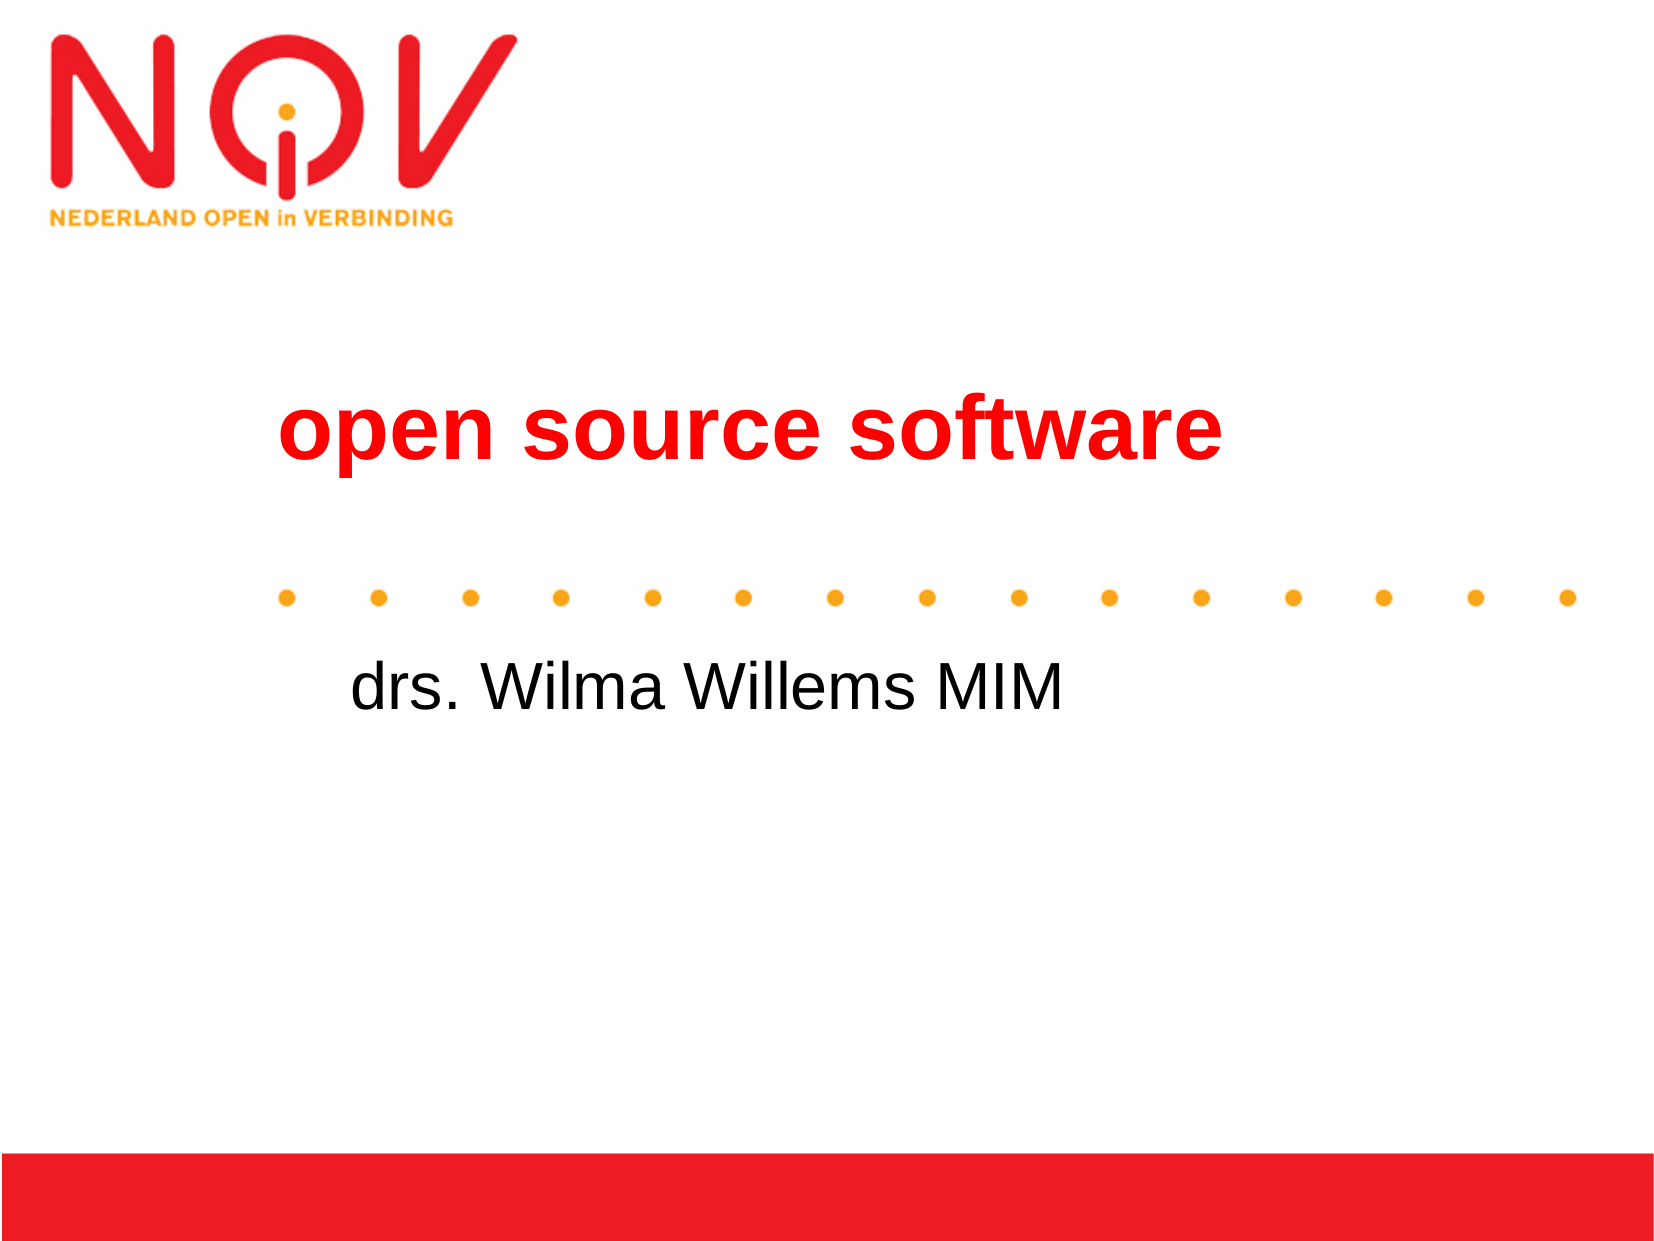

# open source software
 drs. Wilma Willems MIM